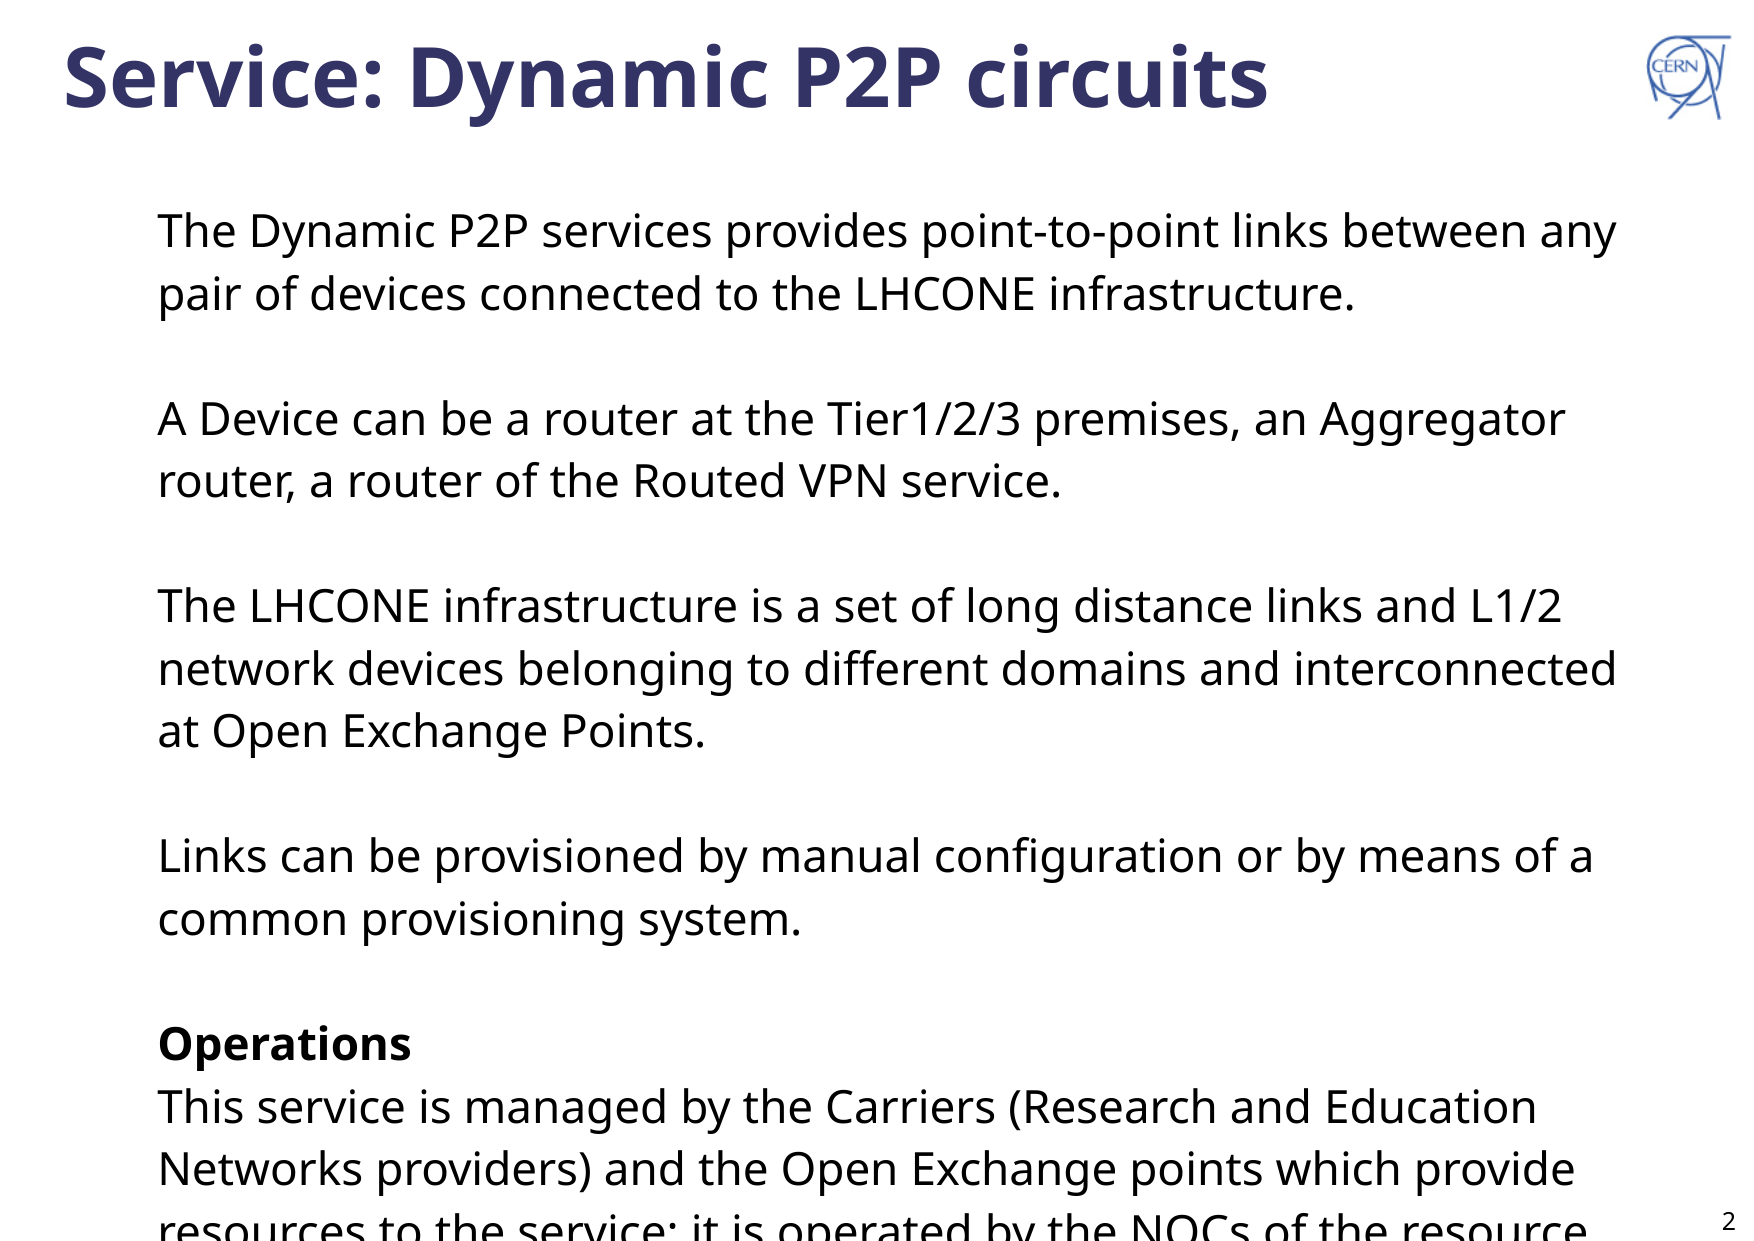

# Service: Dynamic P2P circuits
The Dynamic P2P services provides point-to-point links between any pair of devices connected to the LHCONE infrastructure.
A Device can be a router at the Tier1/2/3 premises, an Aggregator router, a router of the Routed VPN service.
The LHCONE infrastructure is a set of long distance links and L1/2 network devices belonging to different domains and interconnected at Open Exchange Points.
Links can be provisioned by manual configuration or by means of a common provisioning system.
Operations
This service is managed by the Carriers (Research and Education Networks providers) and the Open Exchange points which provide resources to the service; it is operated by the NOCs of the resource providers.
2